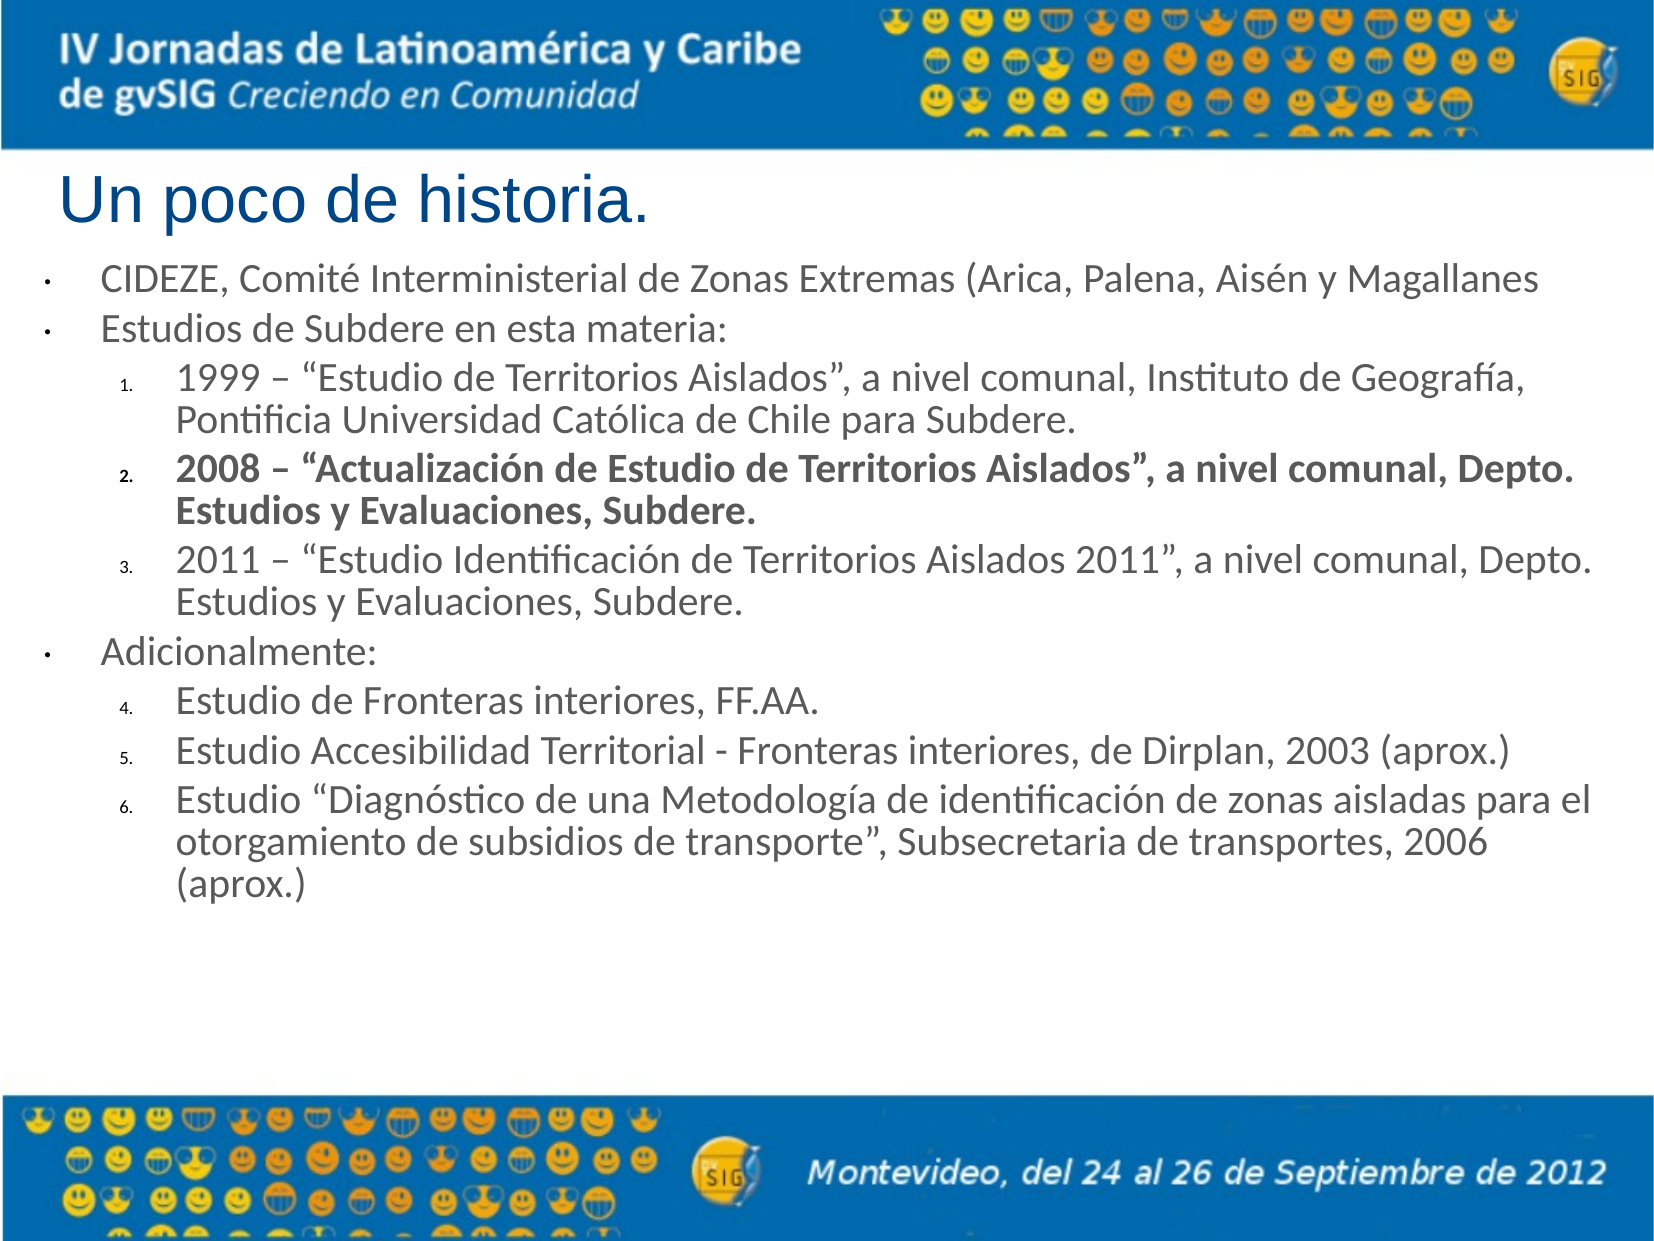

# Un poco de historia.
CIDEZE, Comité Interministerial de Zonas Extremas (Arica, Palena, Aisén y Magallanes
Estudios de Subdere en esta materia:
1999 – “Estudio de Territorios Aislados”, a nivel comunal, Instituto de Geografía, Pontificia Universidad Católica de Chile para Subdere.
2008 – “Actualización de Estudio de Territorios Aislados”, a nivel comunal, Depto. Estudios y Evaluaciones, Subdere.
2011 – “Estudio Identificación de Territorios Aislados 2011”, a nivel comunal, Depto. Estudios y Evaluaciones, Subdere.
Adicionalmente:
Estudio de Fronteras interiores, FF.AA.
Estudio Accesibilidad Territorial - Fronteras interiores, de Dirplan, 2003 (aprox.)
Estudio “Diagnóstico de una Metodología de identificación de zonas aisladas para el otorgamiento de subsidios de transporte”, Subsecretaria de transportes, 2006 (aprox.)